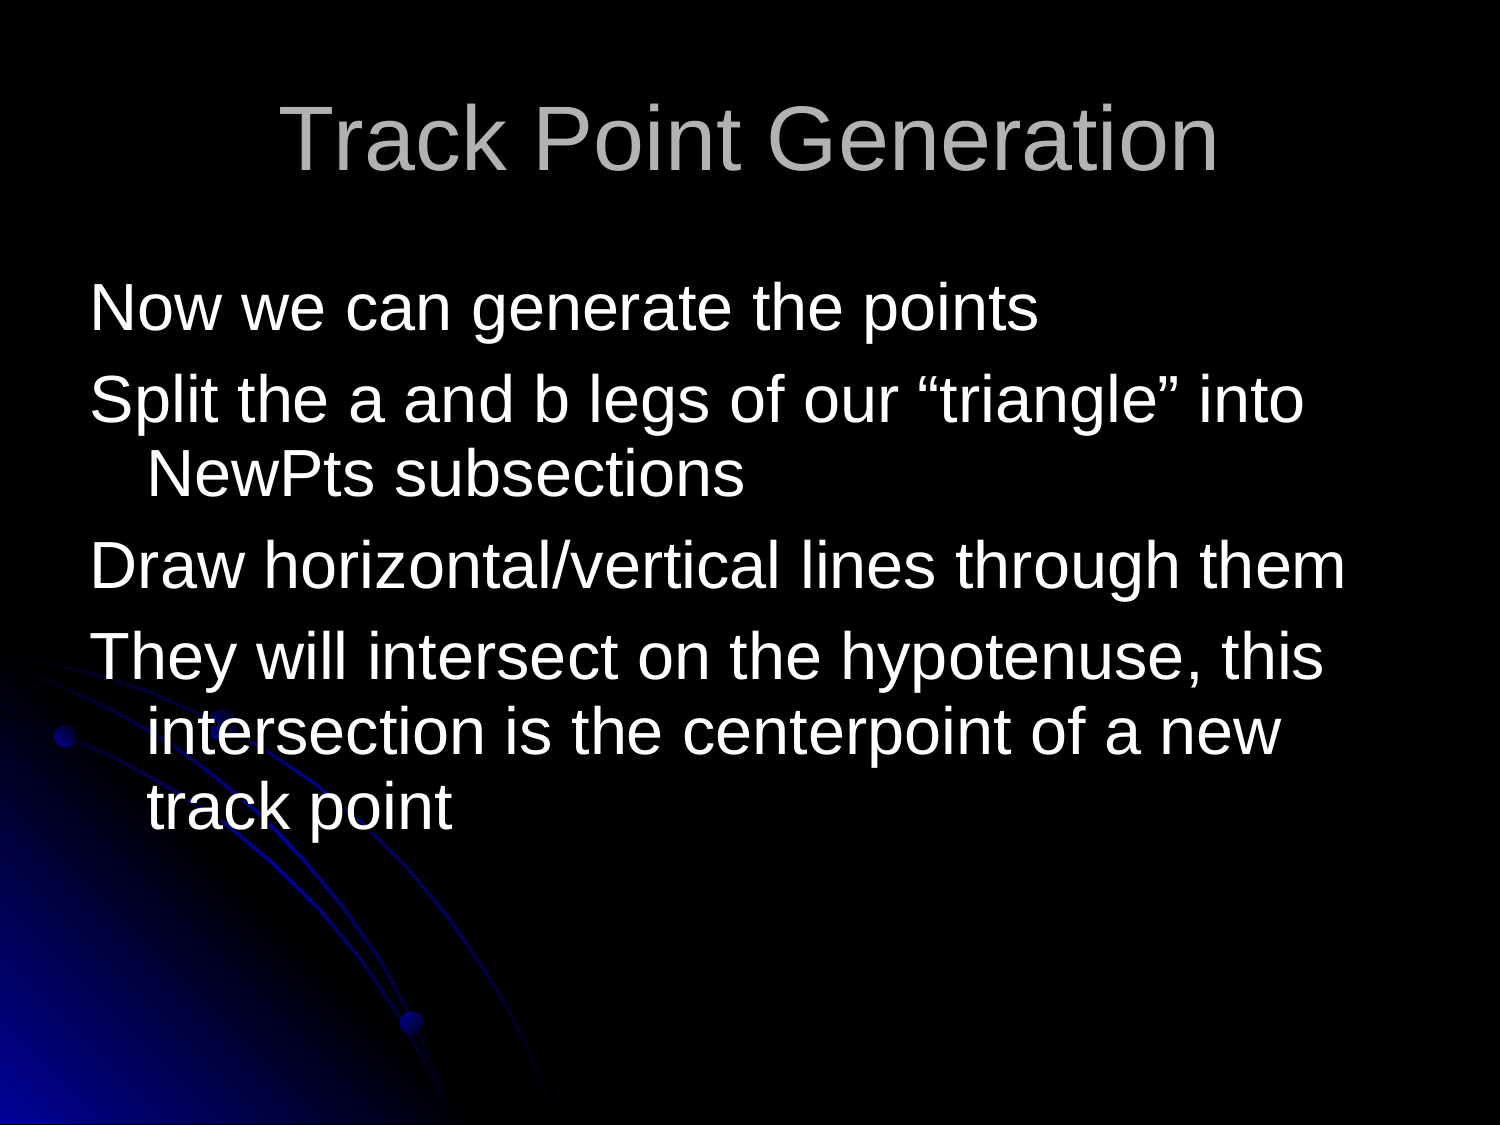

# Track Point Generation
Now we can generate the points
Split the a and b legs of our “triangle” into NewPts subsections
Draw horizontal/vertical lines through them
They will intersect on the hypotenuse, this intersection is the centerpoint of a new track point